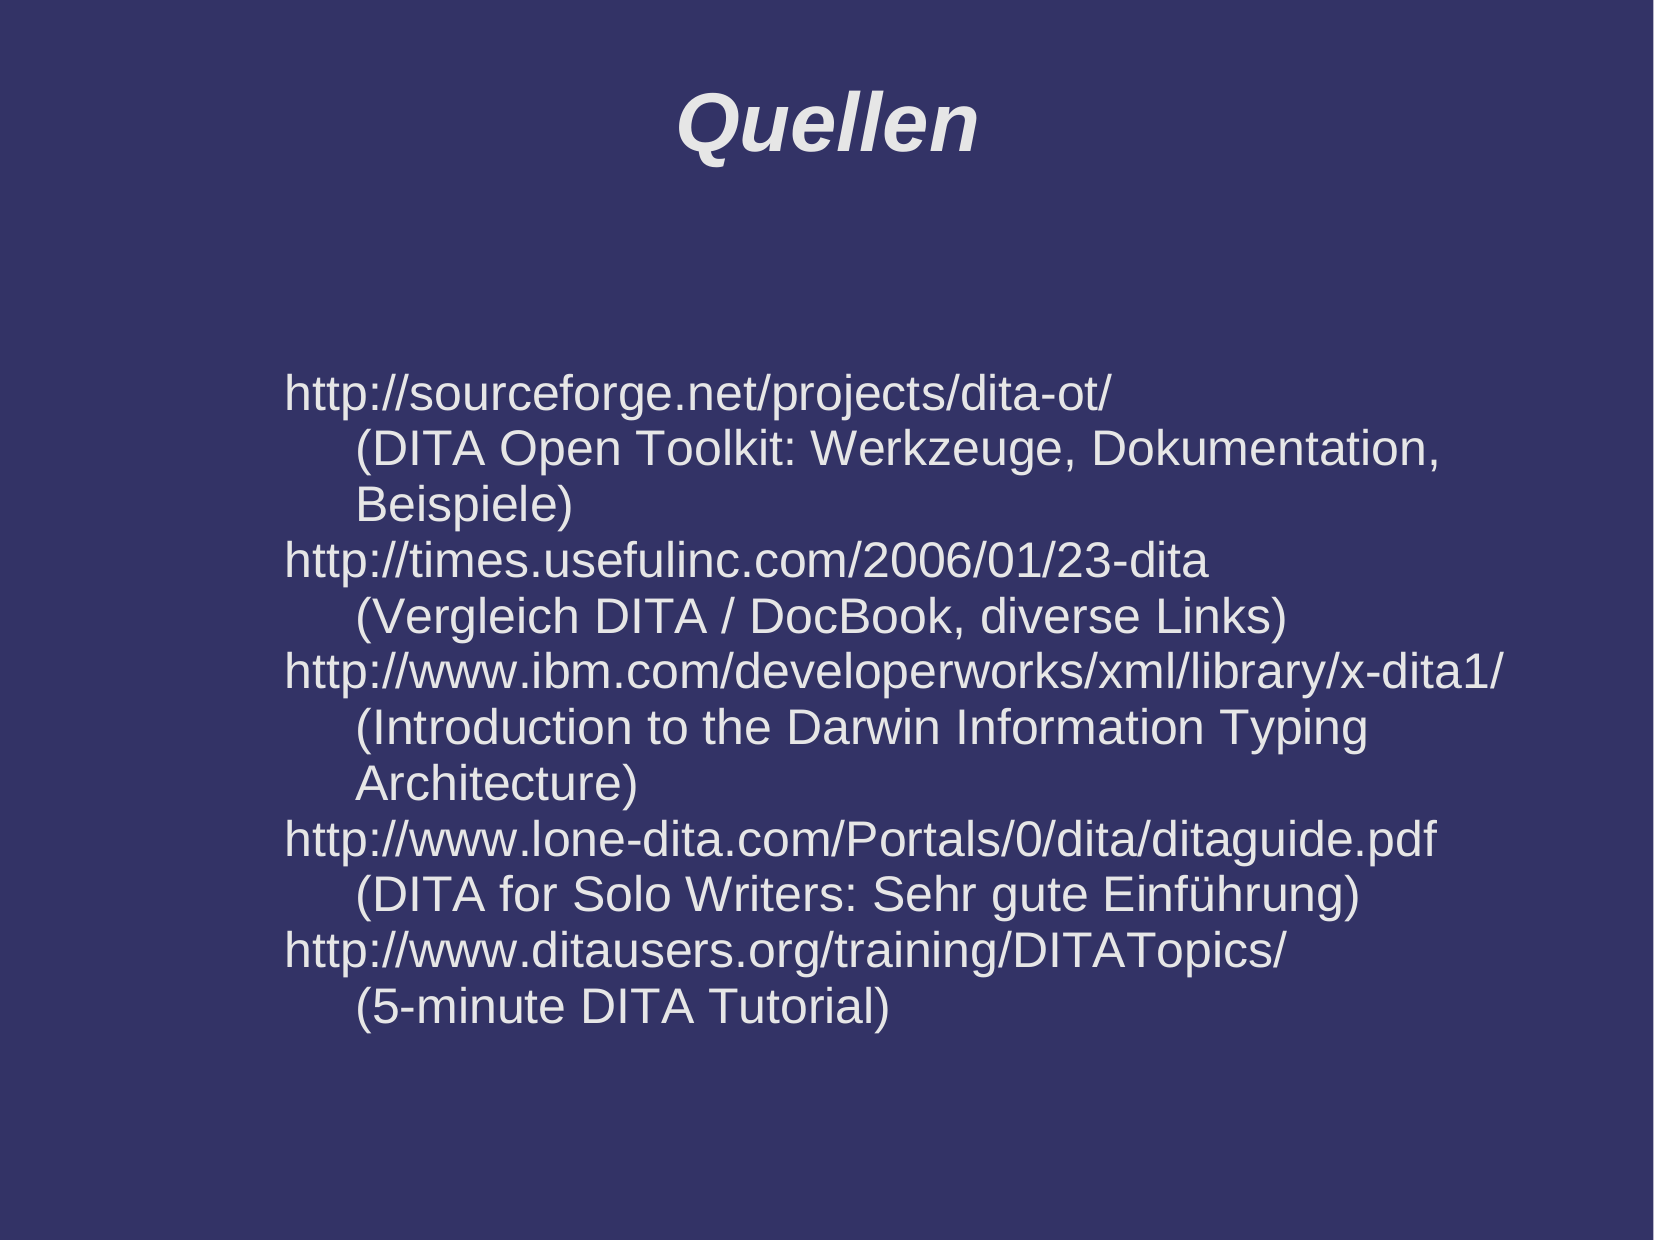

# Quellen
http://sourceforge.net/projects/dita-ot/
(DITA Open Toolkit: Werkzeuge, Dokumentation, Beispiele)
http://times.usefulinc.com/2006/01/23-dita
(Vergleich DITA / DocBook, diverse Links)
http://www.ibm.com/developerworks/xml/library/x-dita1/
(Introduction to the Darwin Information Typing Architecture)
http://www.lone-dita.com/Portals/0/dita/ditaguide.pdf
(DITA for Solo Writers: Sehr gute Einführung)
http://www.ditausers.org/training/DITATopics/
(5-minute DITA Tutorial)